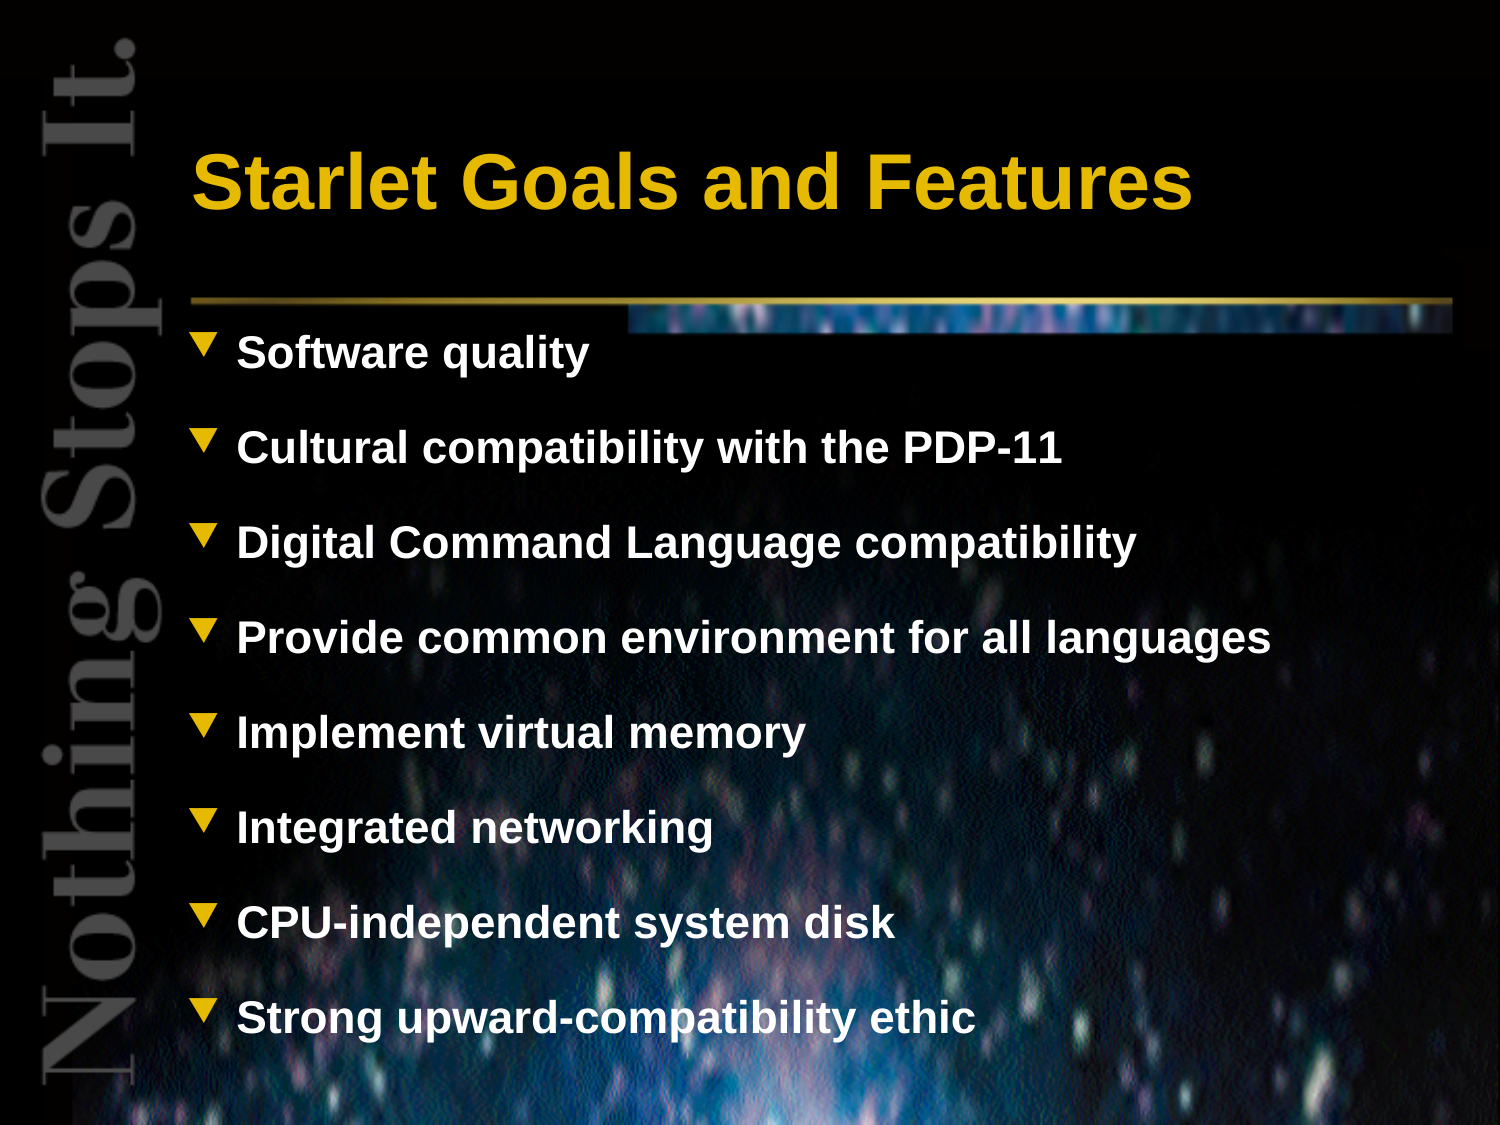

# Starlet Goals and Features
Software quality
Cultural compatibility with the PDP-11
Digital Command Language compatibility
Provide common environment for all languages
Implement virtual memory
Integrated networking
CPU-independent system disk
Strong upward-compatibility ethic